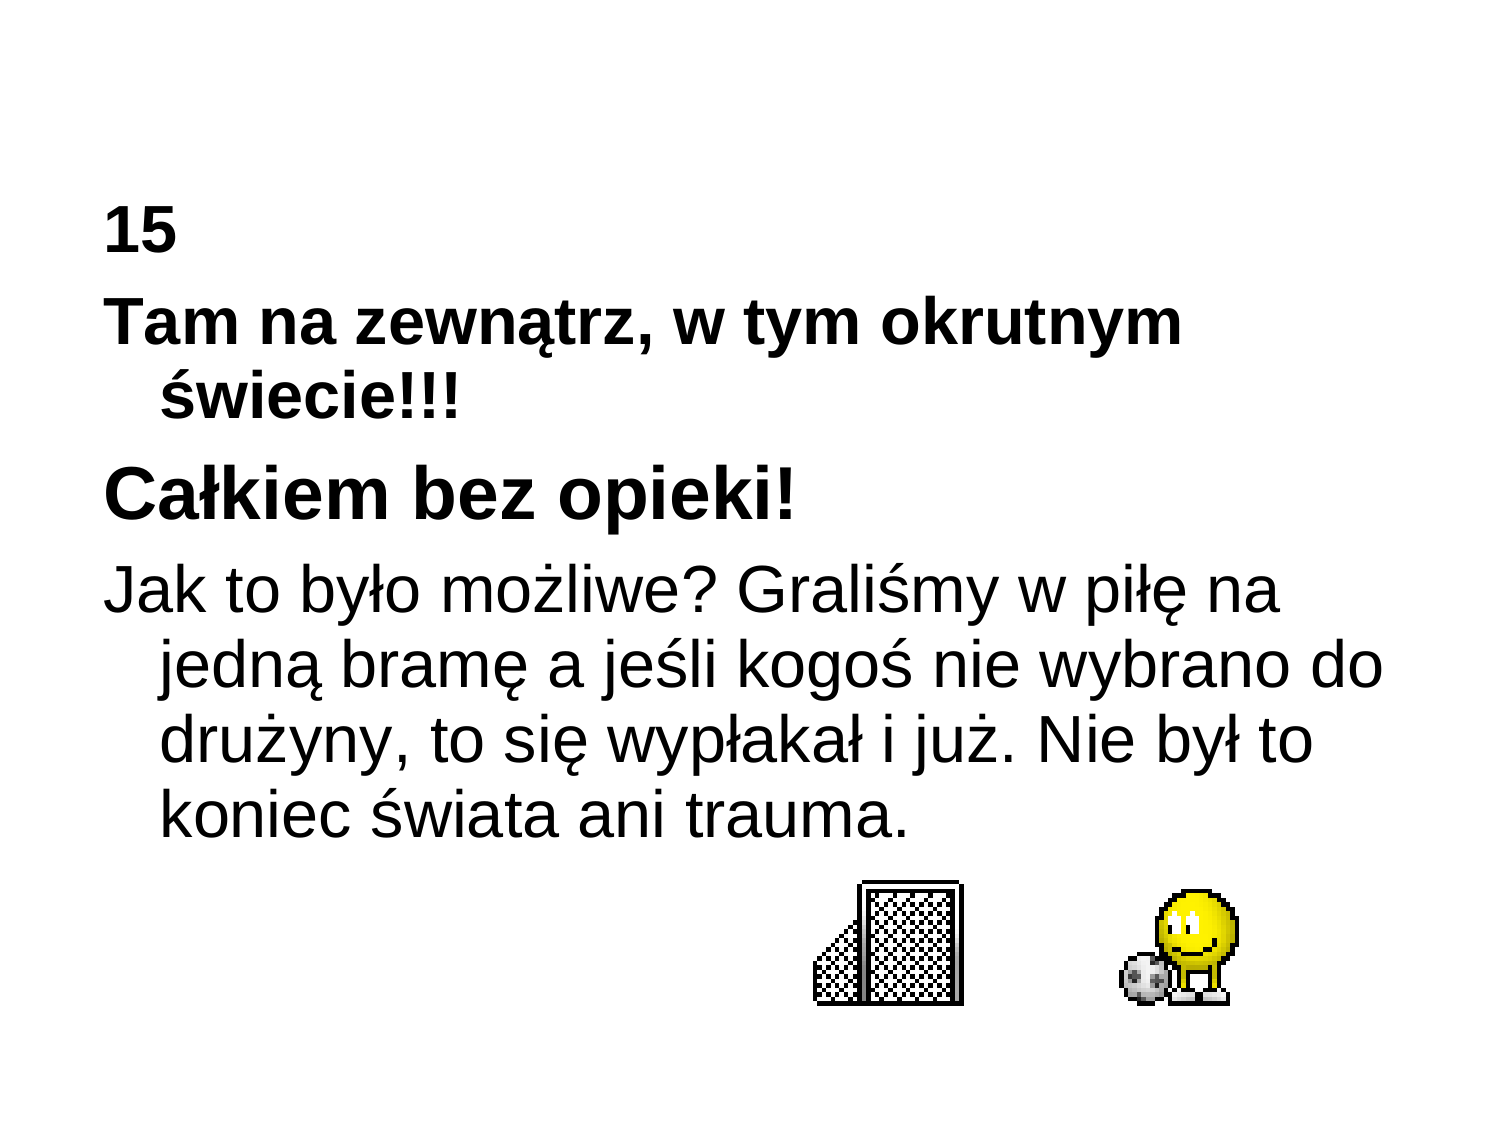

# 15
Tam na zewnątrz, w tym okrutnym świecie!!!
Całkiem bez opieki!
Jak to było możliwe? Graliśmy w piłę na jedną bramę a jeśli kogoś nie wybrano do drużyny, to się wypłakał i już. Nie był to koniec świata ani trauma.